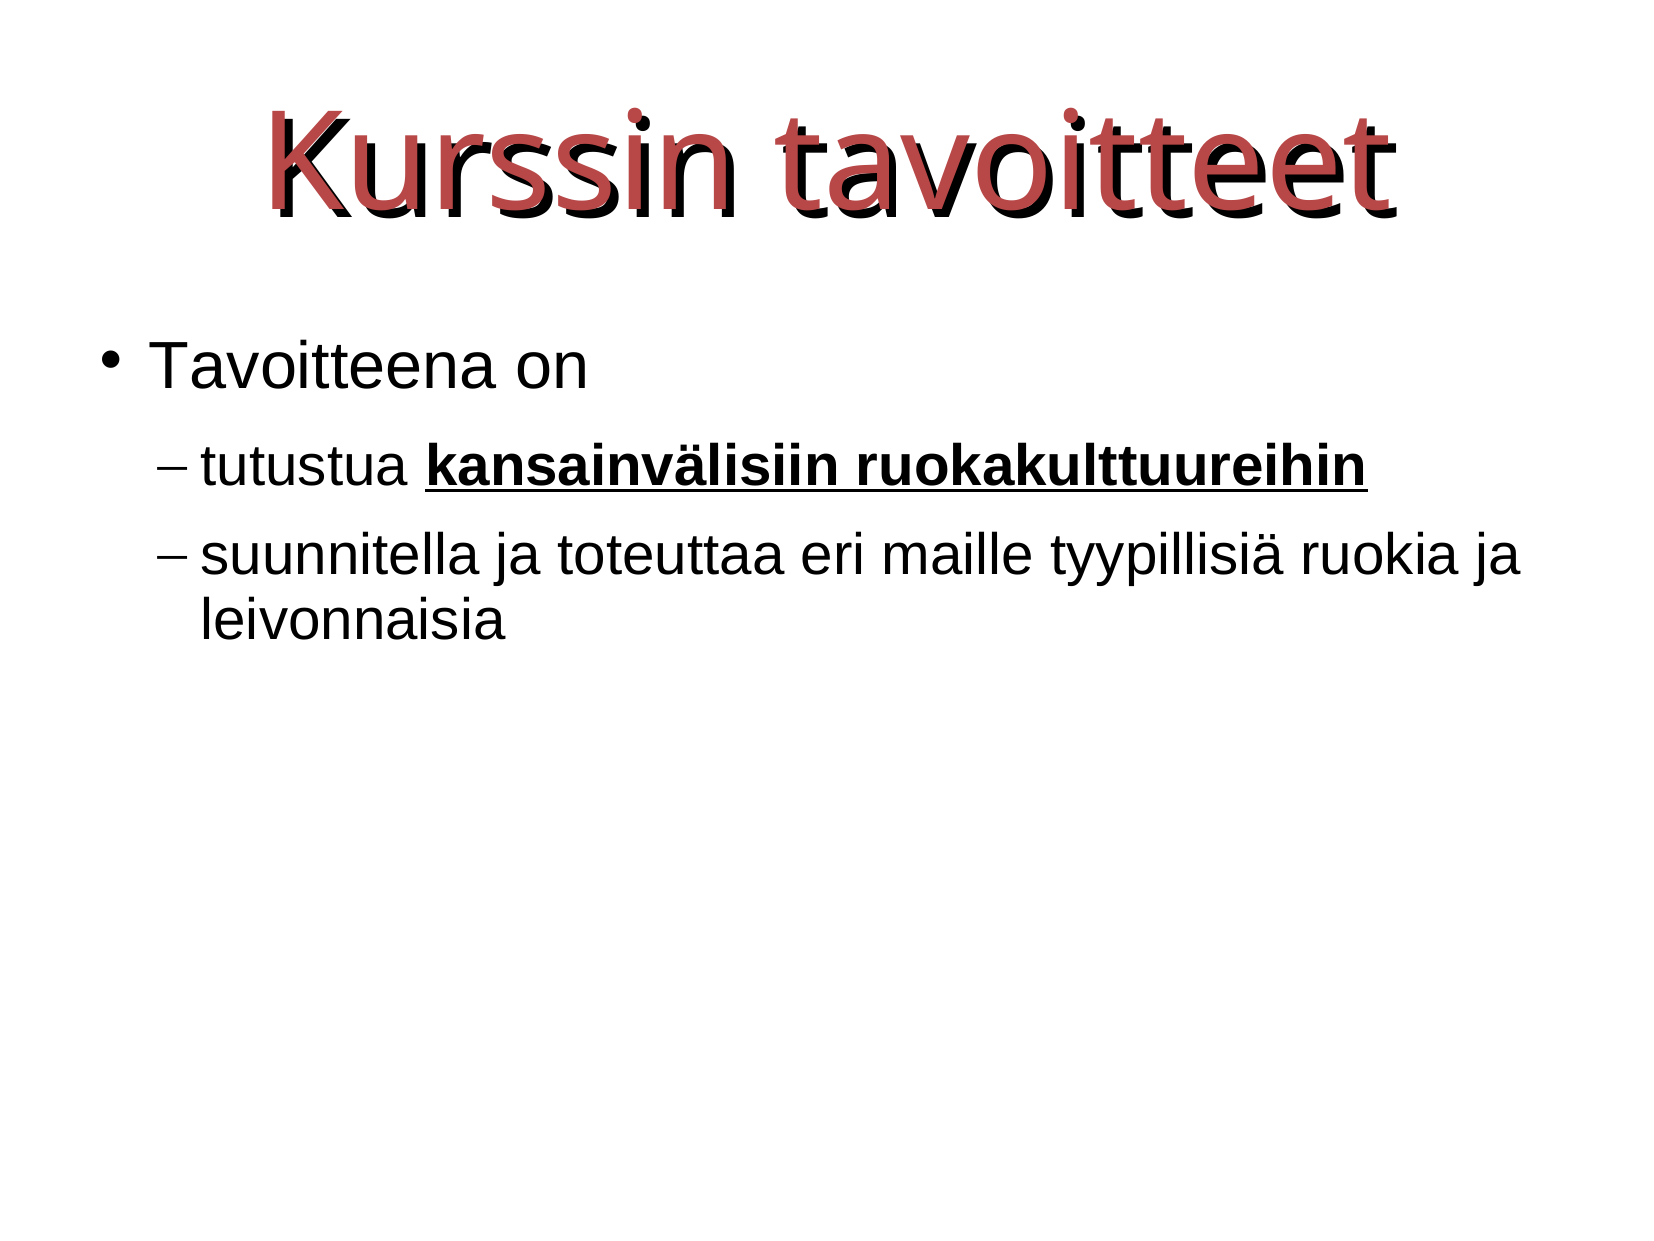

Kurssin tavoitteet
Tavoitteena on
tutustua kansainvälisiin ruokakulttuureihin
suunnitella ja toteuttaa eri maille tyypillisiä ruokia ja leivonnaisia